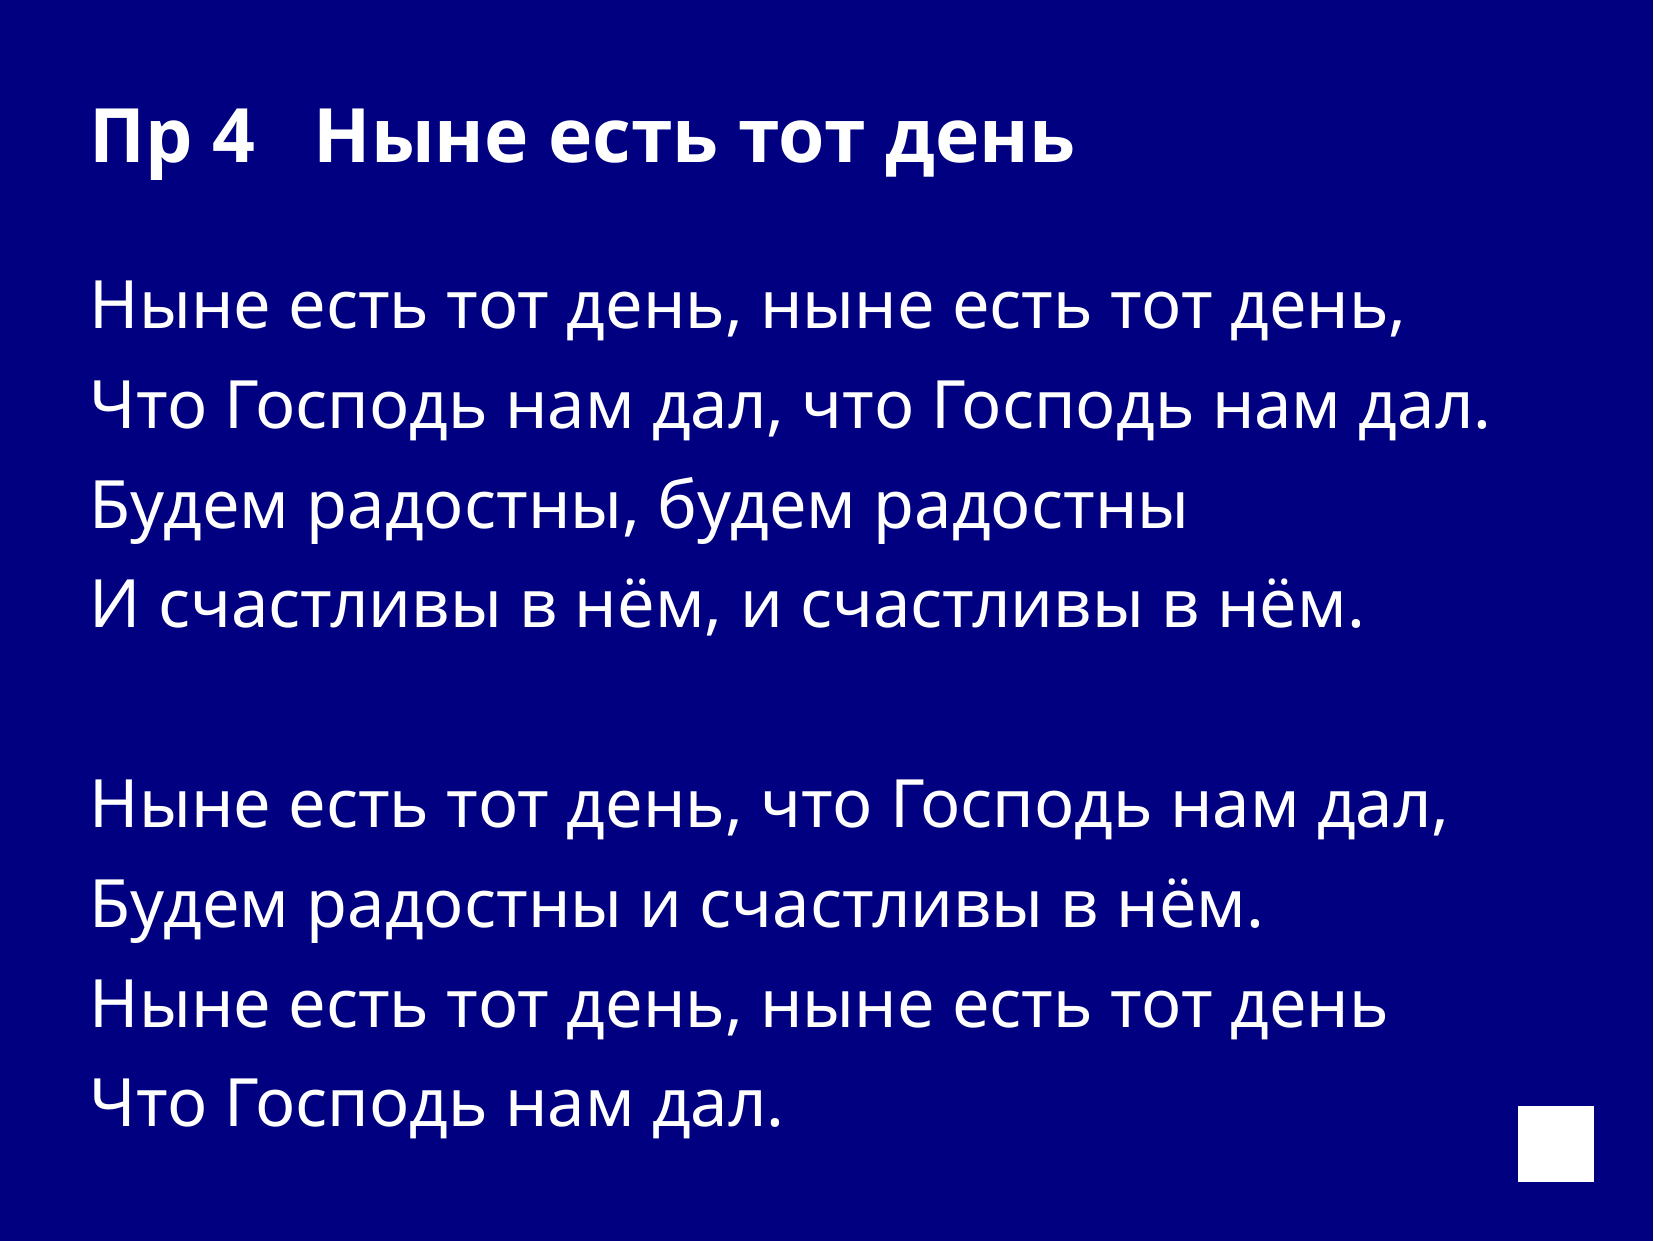

Пр 4 Ныне есть тот день
Ныне есть тот день, ныне есть тот день,
Что Господь нам дал, что Господь нам дал.
Будем радостны, будем радостны
И счастливы в нём, и счастливы в нём.
Ныне есть тот день, что Господь нам дал,
Будем радостны и счастливы в нём.
Ныне есть тот день, ныне есть тот день
Что Господь нам дал.